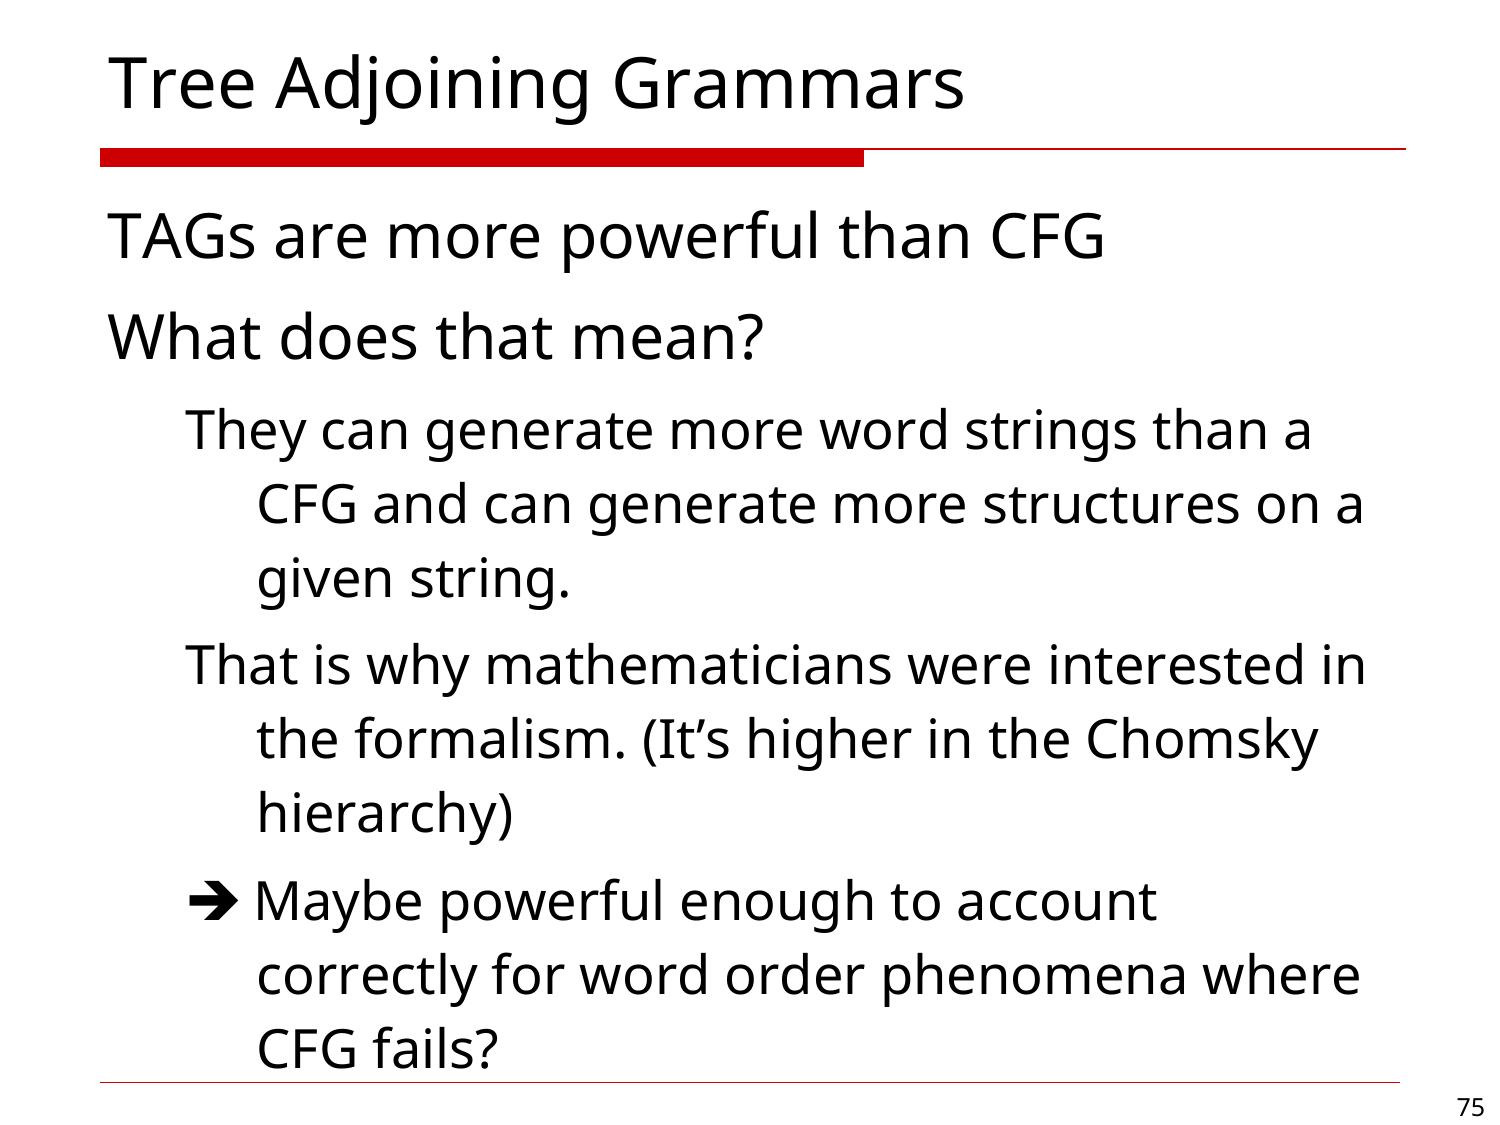

# Tree Adjoining Grammars
TAGs are more powerful than CFG
What does that mean?
They can generate more word strings than a CFG and can generate more structures on a given string.
That is why mathematicians were interested in the formalism. (It’s higher in the Chomsky hierarchy)
 Maybe powerful enough to account correctly for word order phenomena where CFG fails?
75